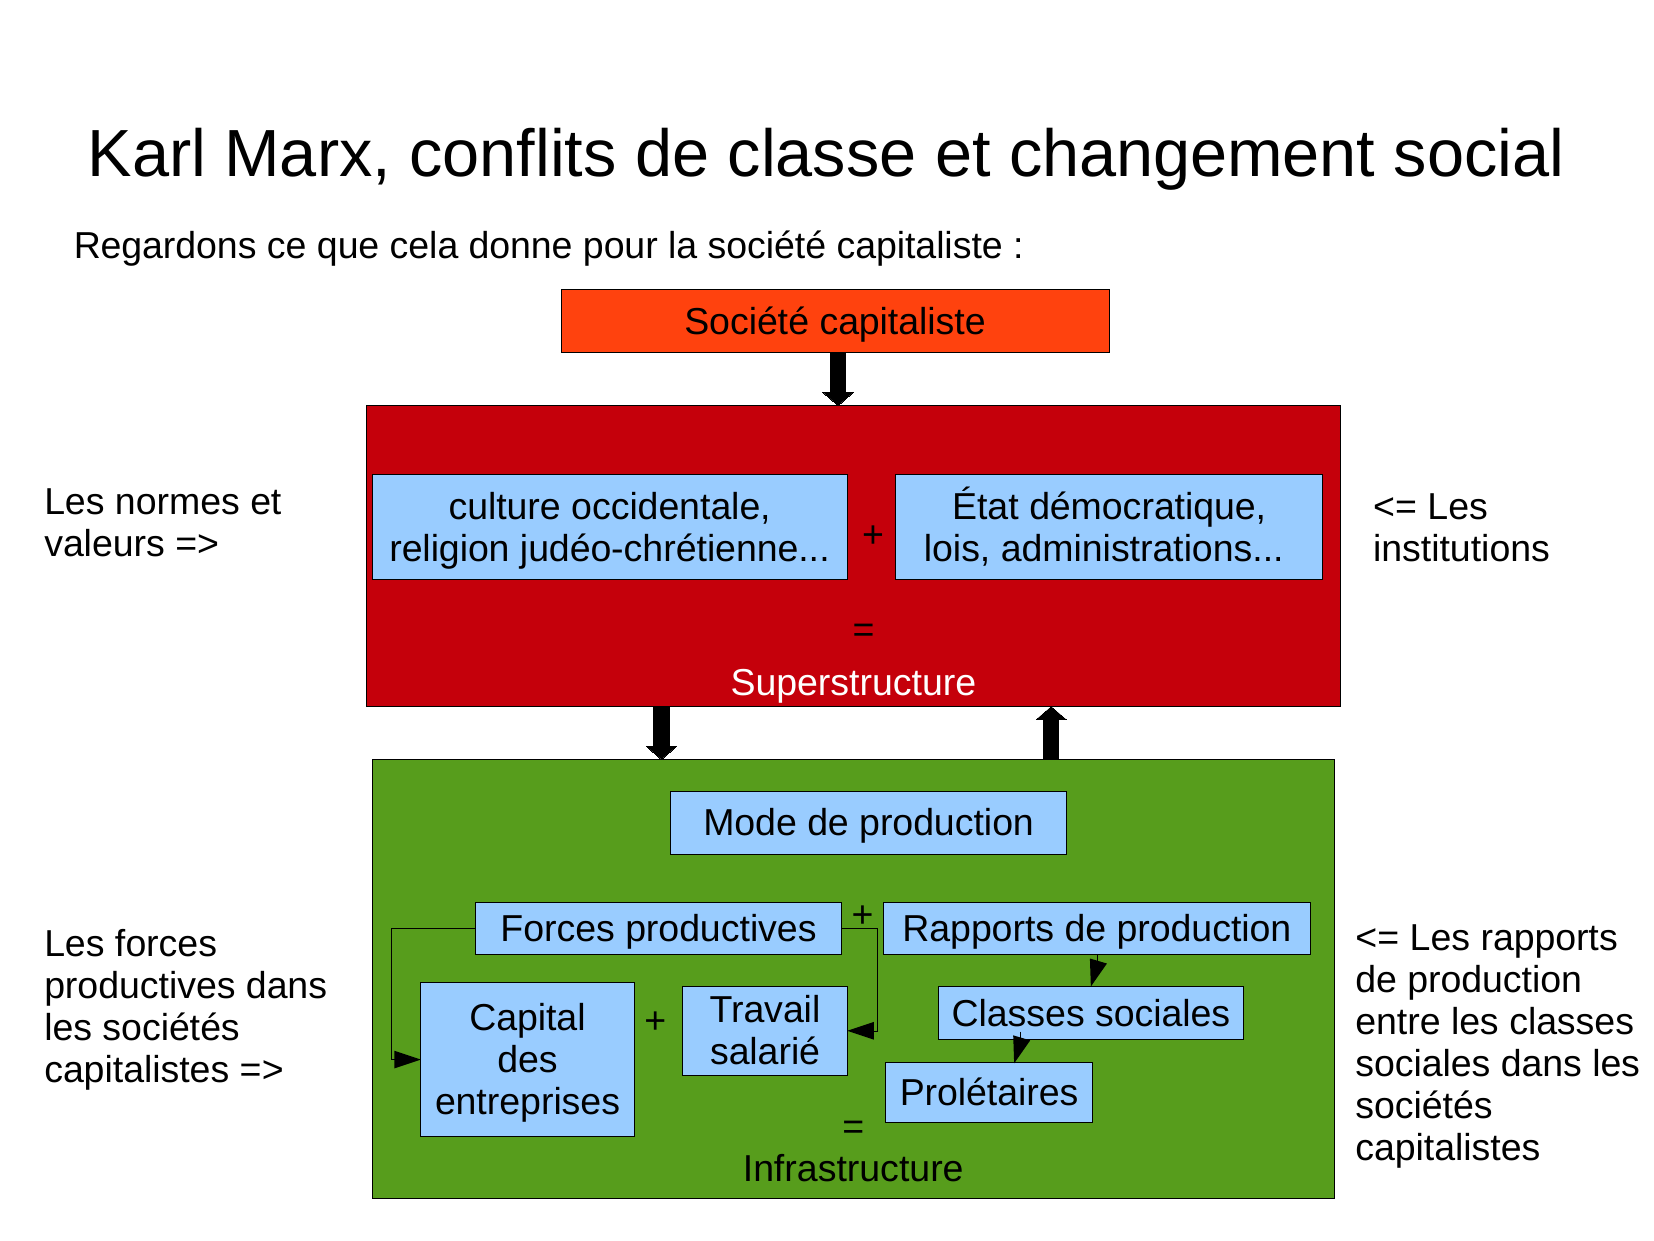

# Karl Marx, conflits de classe et changement social
Regardons ce que cela donne pour la société capitaliste :
Société capitaliste
Superstructure
Les normes et
valeurs =>
culture occidentale,
religion judéo-chrétienne...
État démocratique,
lois, administrations...
<= Les
institutions
+
=
=
Infrastructure
Mode de production
+
Forces productives
Rapports de production
<= Les rapports
de production
entre les classes
sociales dans les
sociétés
capitalistes
Les forces
productives dans
les sociétés
capitalistes =>
Capital
des
entreprises
Travail
salarié
Classes sociales
+
Prolétaires